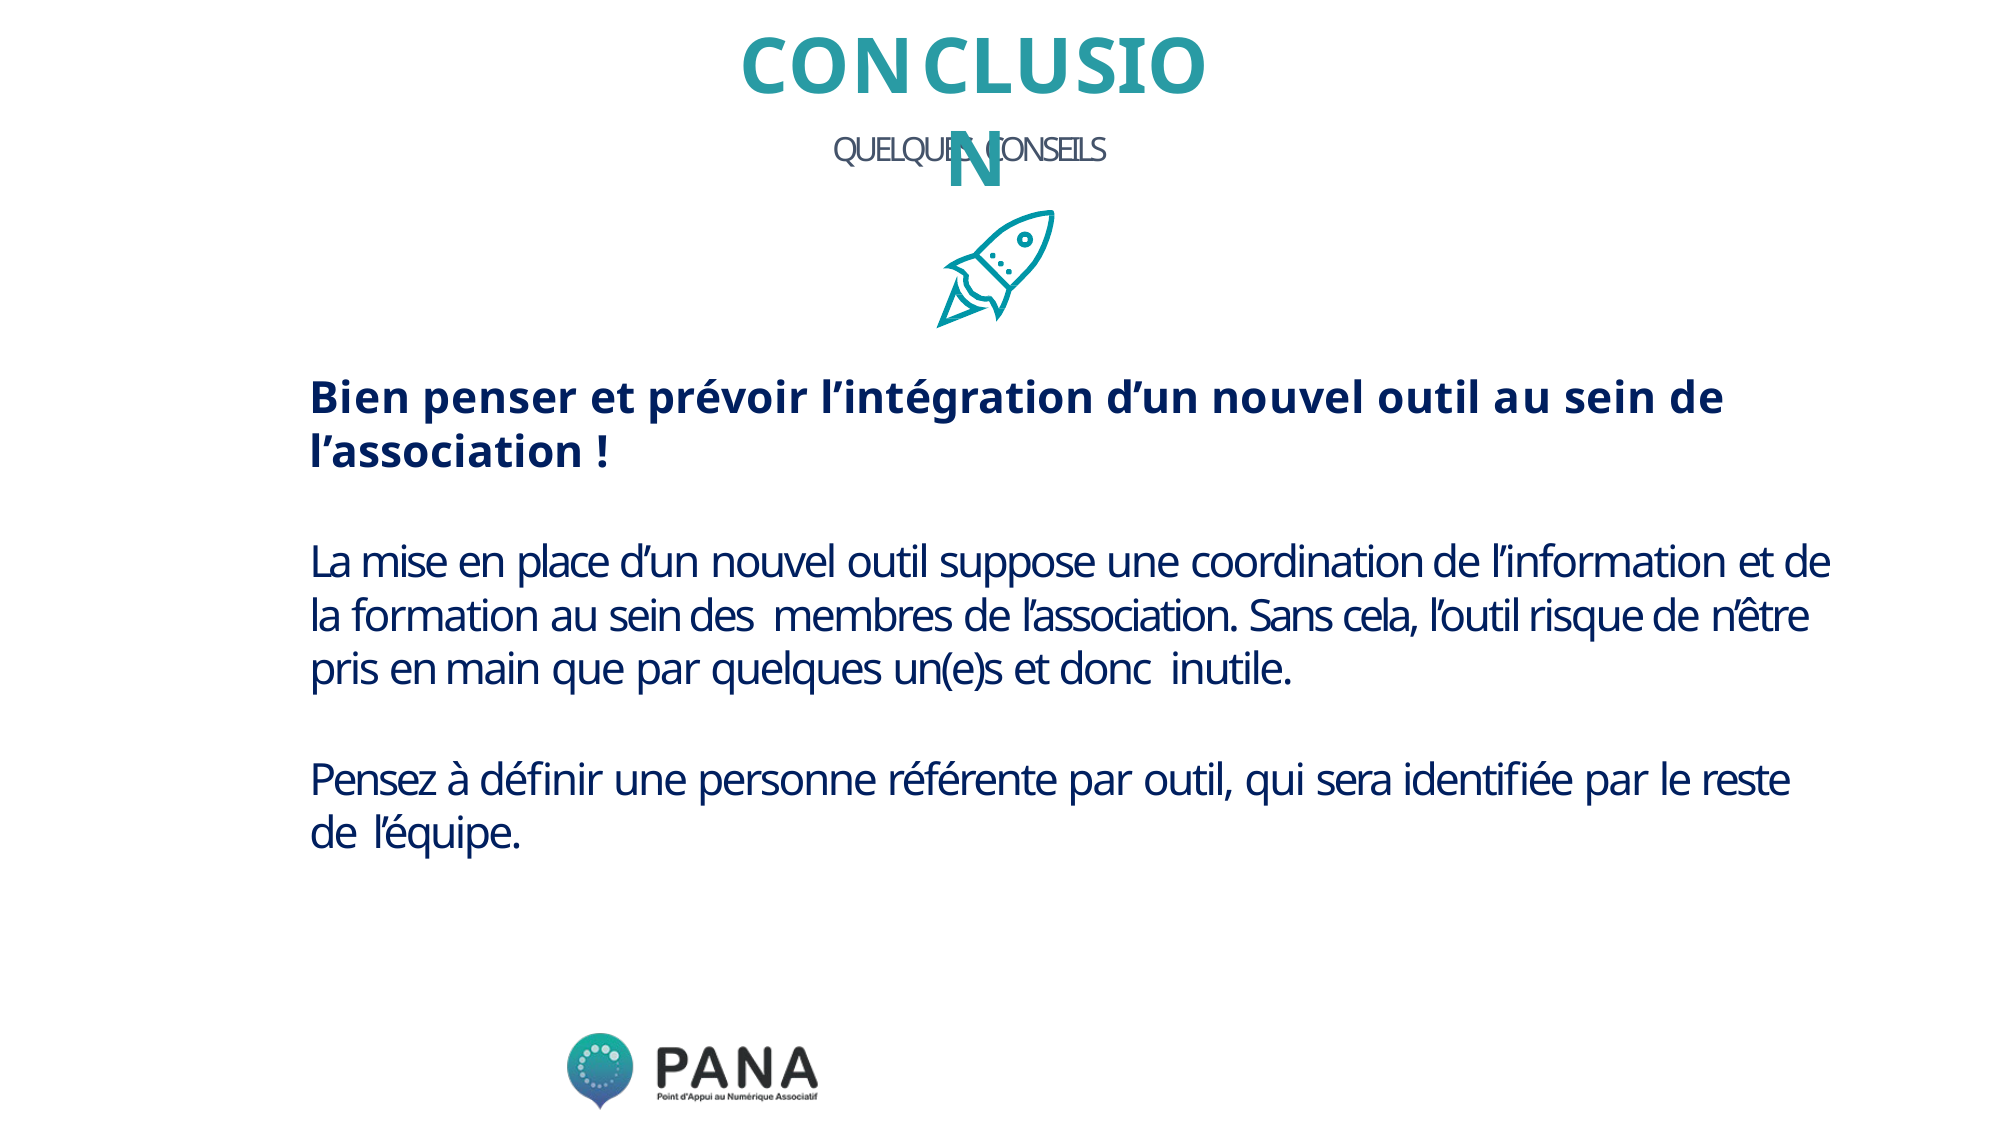

# CONCLUSION
QUELQUES CONSEILS
Bien penser et prévoir l’intégration d’un nouvel outil au sein de l’association !
La mise en place d’un nouvel outil suppose une coordination de l’information et de la formation au sein des membres de l’association. Sans cela, l’outil risque de n’être pris en main que par quelques un(e)s et donc inutile.
Pensez à définir une personne référente par outil, qui sera identifiée par le reste de l’équipe.